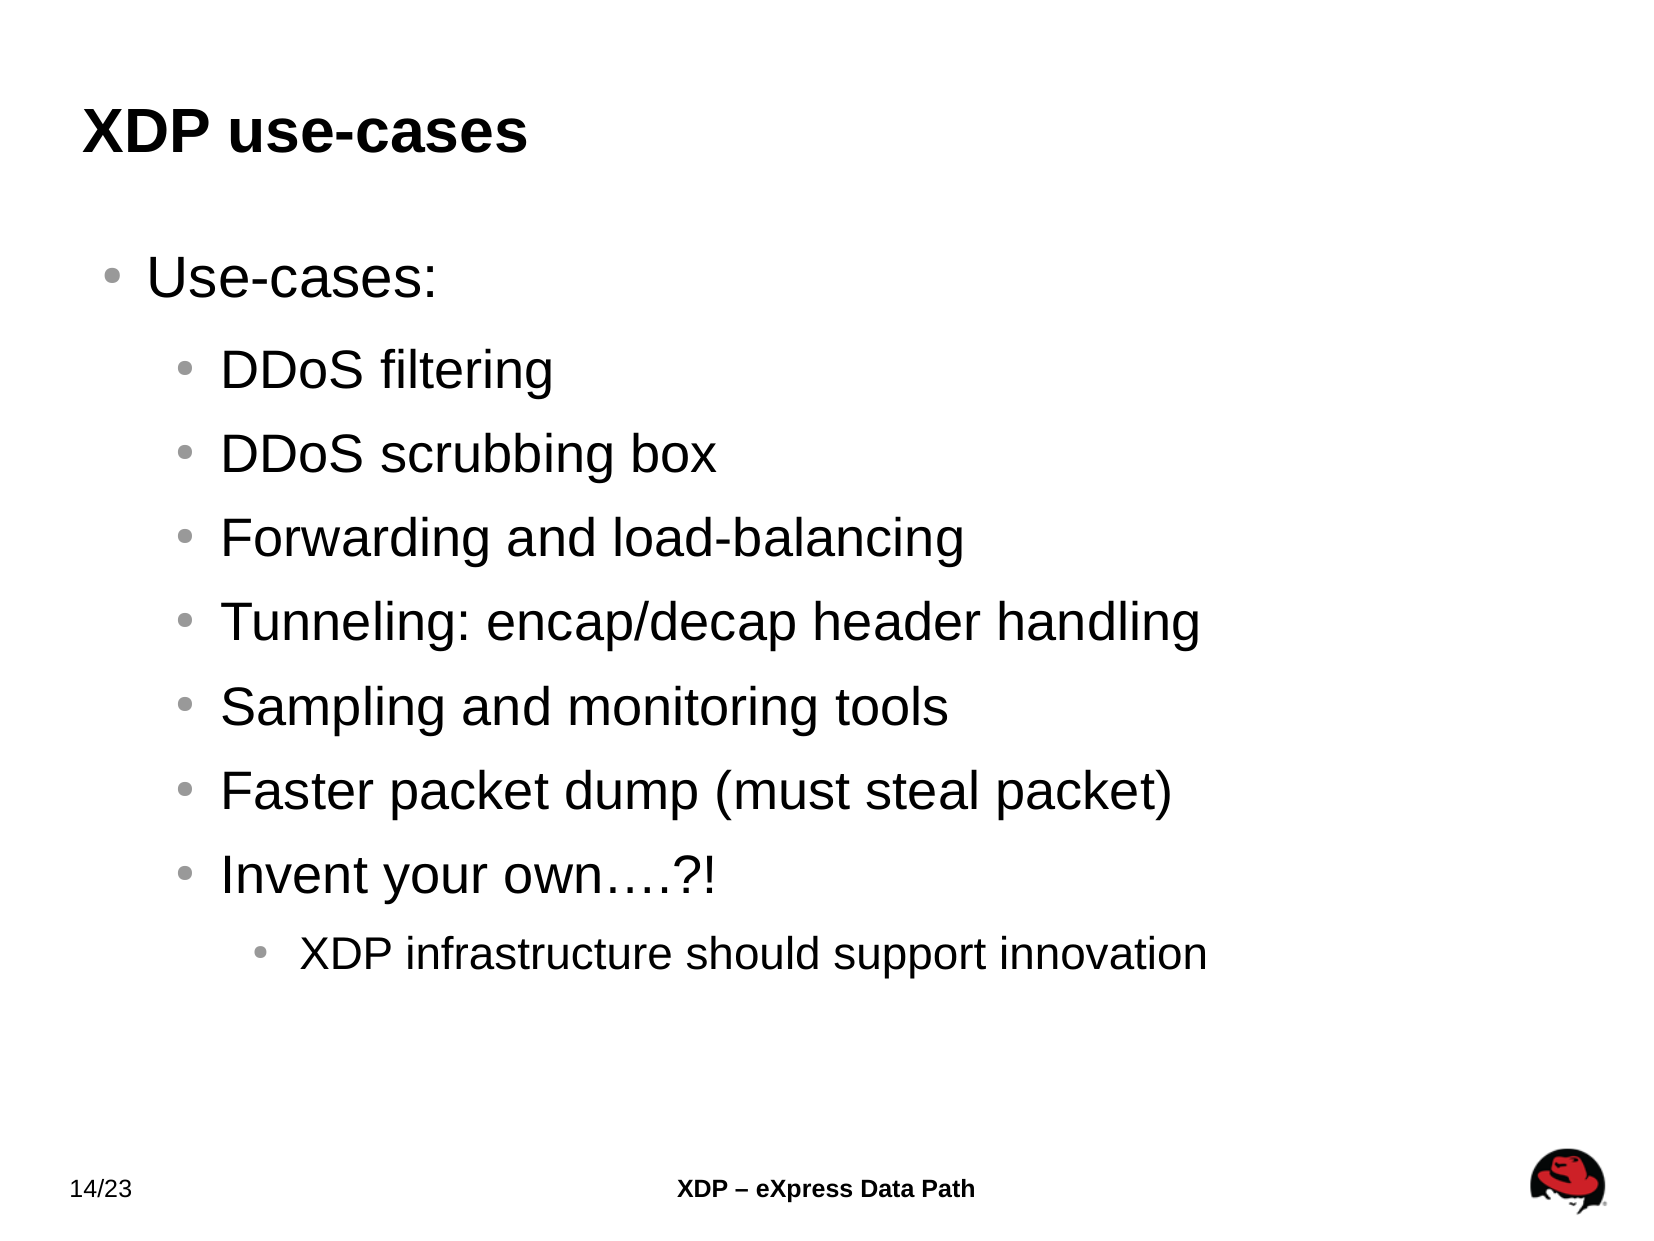

# XDP use-cases
Use-cases:
DDoS filtering
DDoS scrubbing box
Forwarding and load-balancing
Tunneling: encap/decap header handling
Sampling and monitoring tools
Faster packet dump (must steal packet)
Invent your own….?!
XDP infrastructure should support innovation